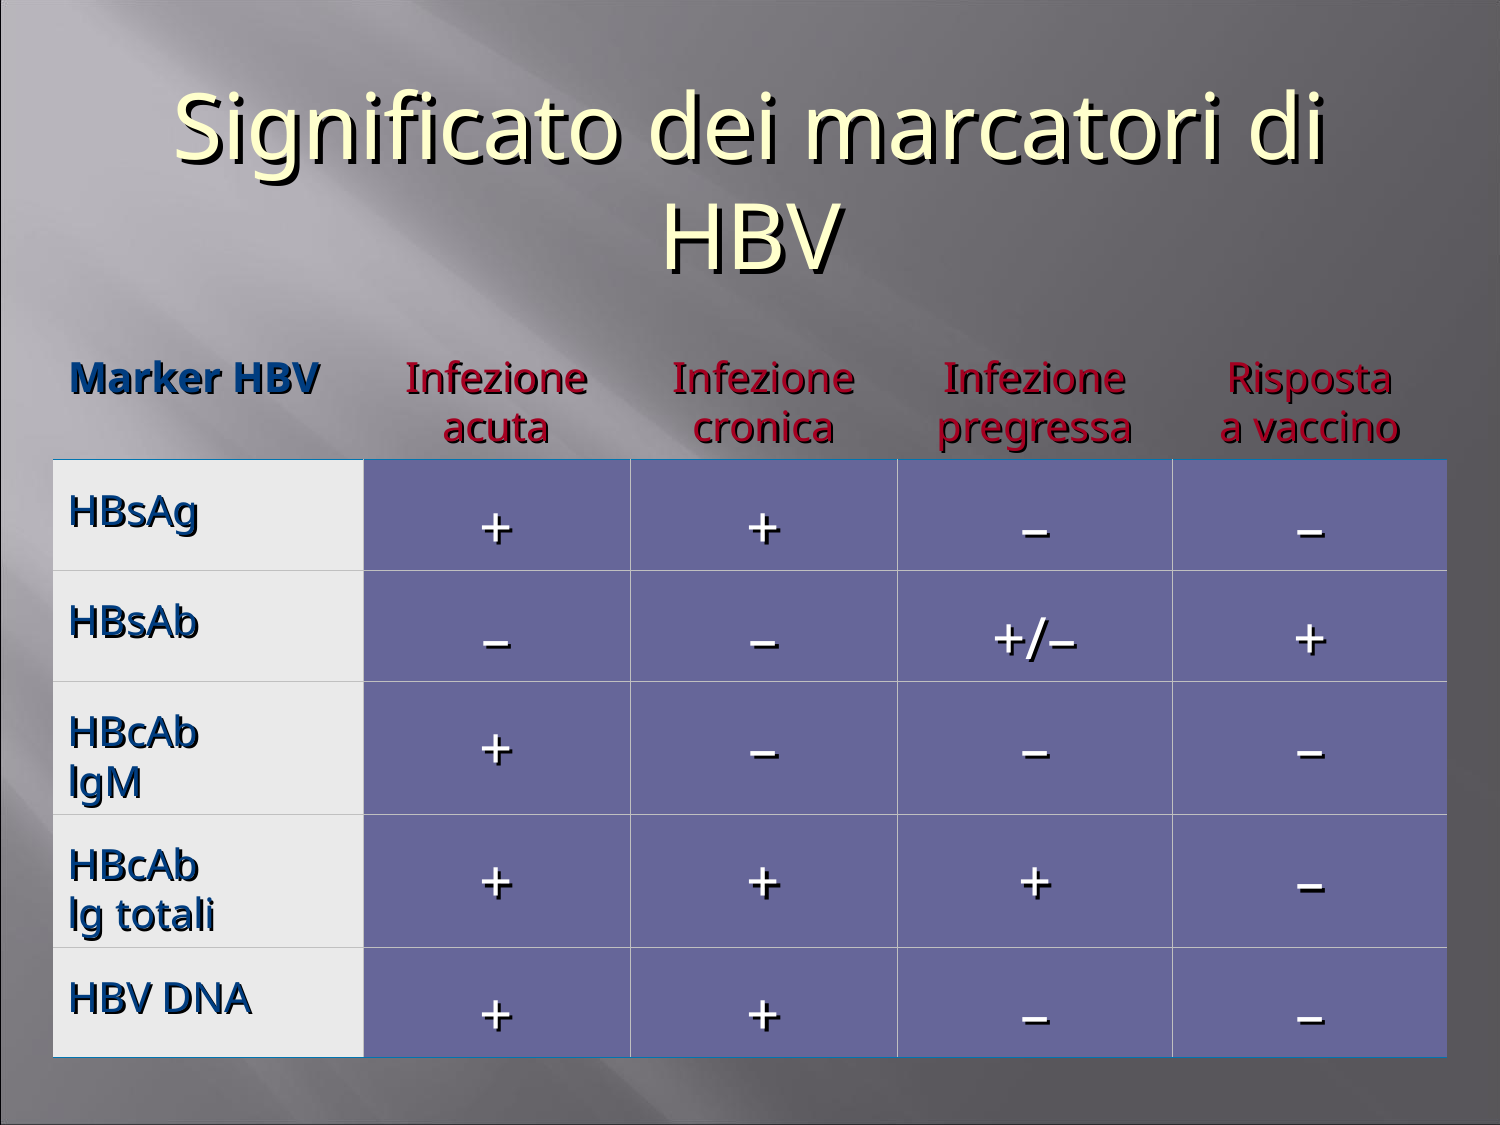

Significato dei marcatori di HBV
| Marker HBV | Infezione acuta | Infezione cronica | Infezione pregressa | Risposta a vaccino |
| --- | --- | --- | --- | --- |
| HBsAg | + | + | – | – |
| HBsAb | – | – | +/– | + |
| HBcAb lgM | + | – | – | – |
| HBcAb lg totali | + | + | + | – |
| HBV DNA | + | + | – | – |